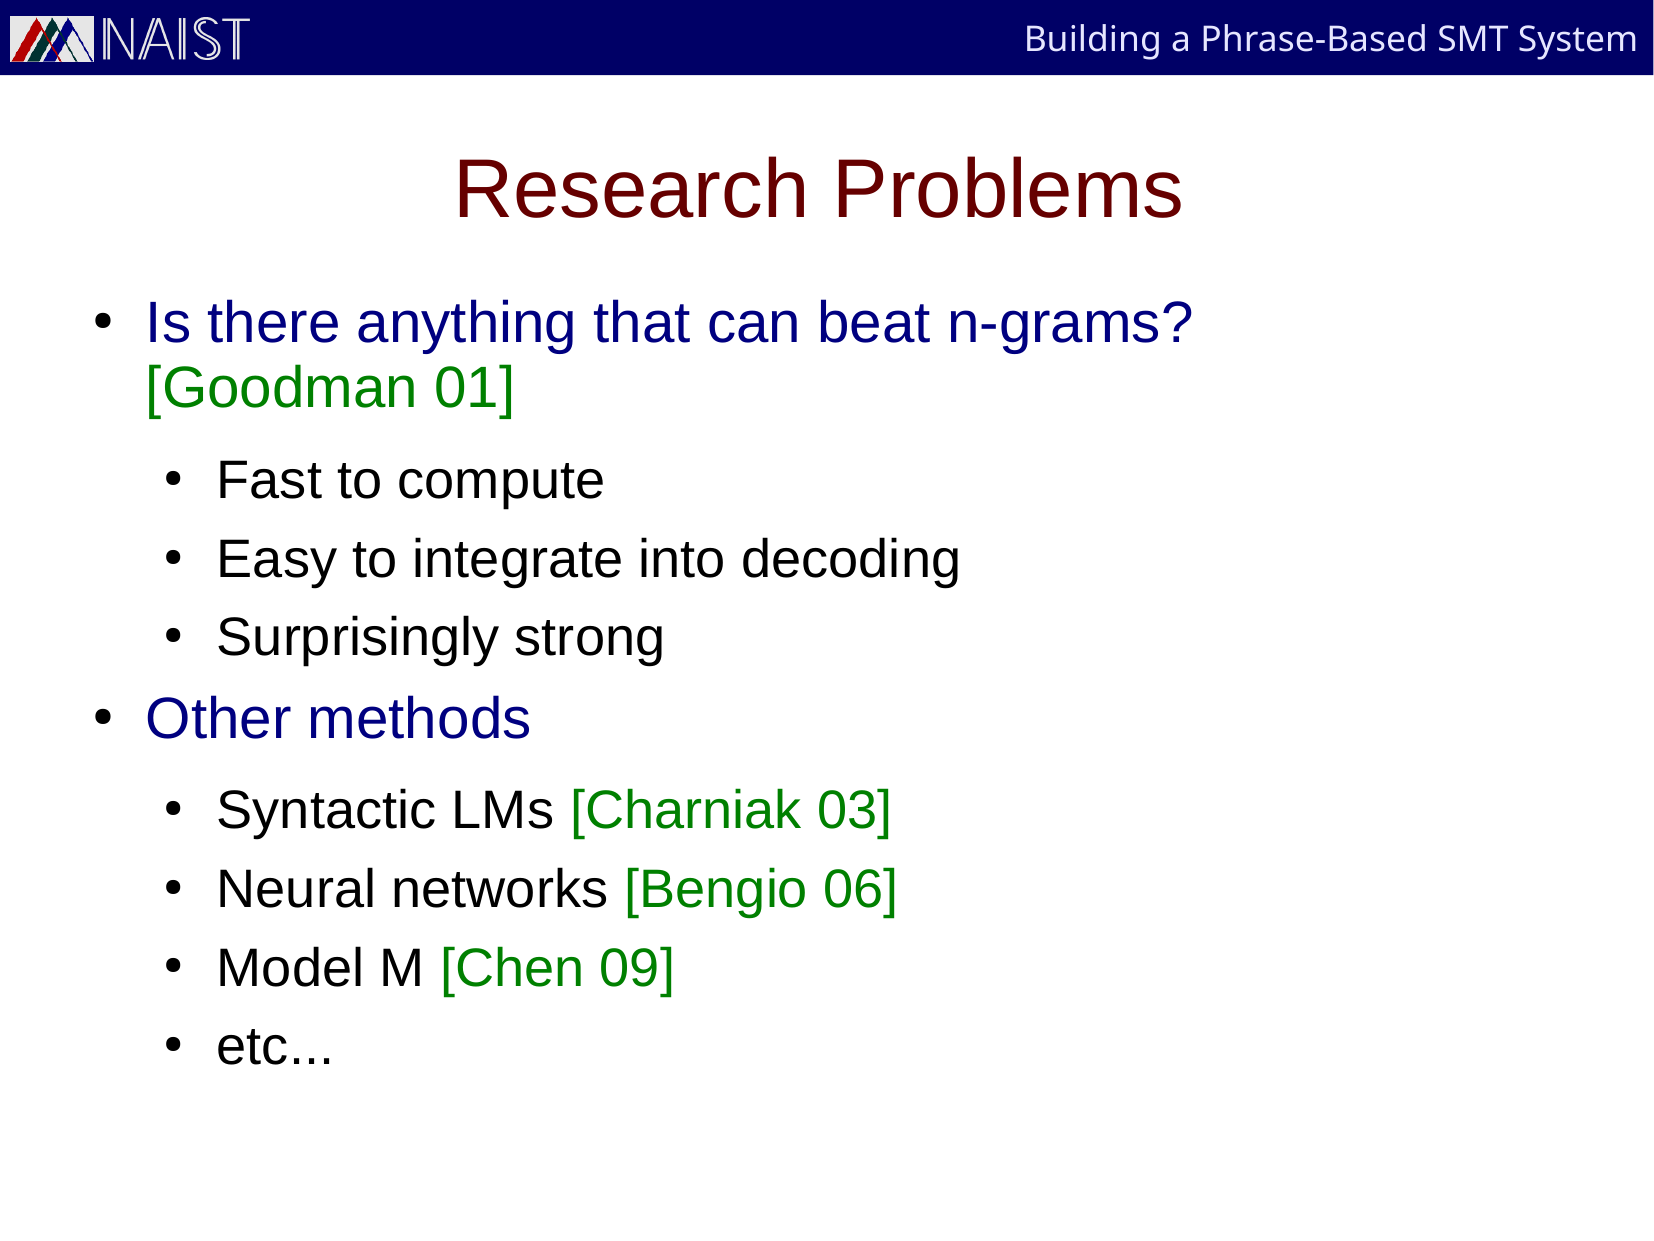

# Research Problems
Is there anything that can beat n-grams?
[Goodman 01]
Fast to compute
Easy to integrate into decoding
Surprisingly strong
Other methods
Syntactic LMs [Charniak 03]
Neural networks [Bengio 06]
Model M [Chen 09]
etc...